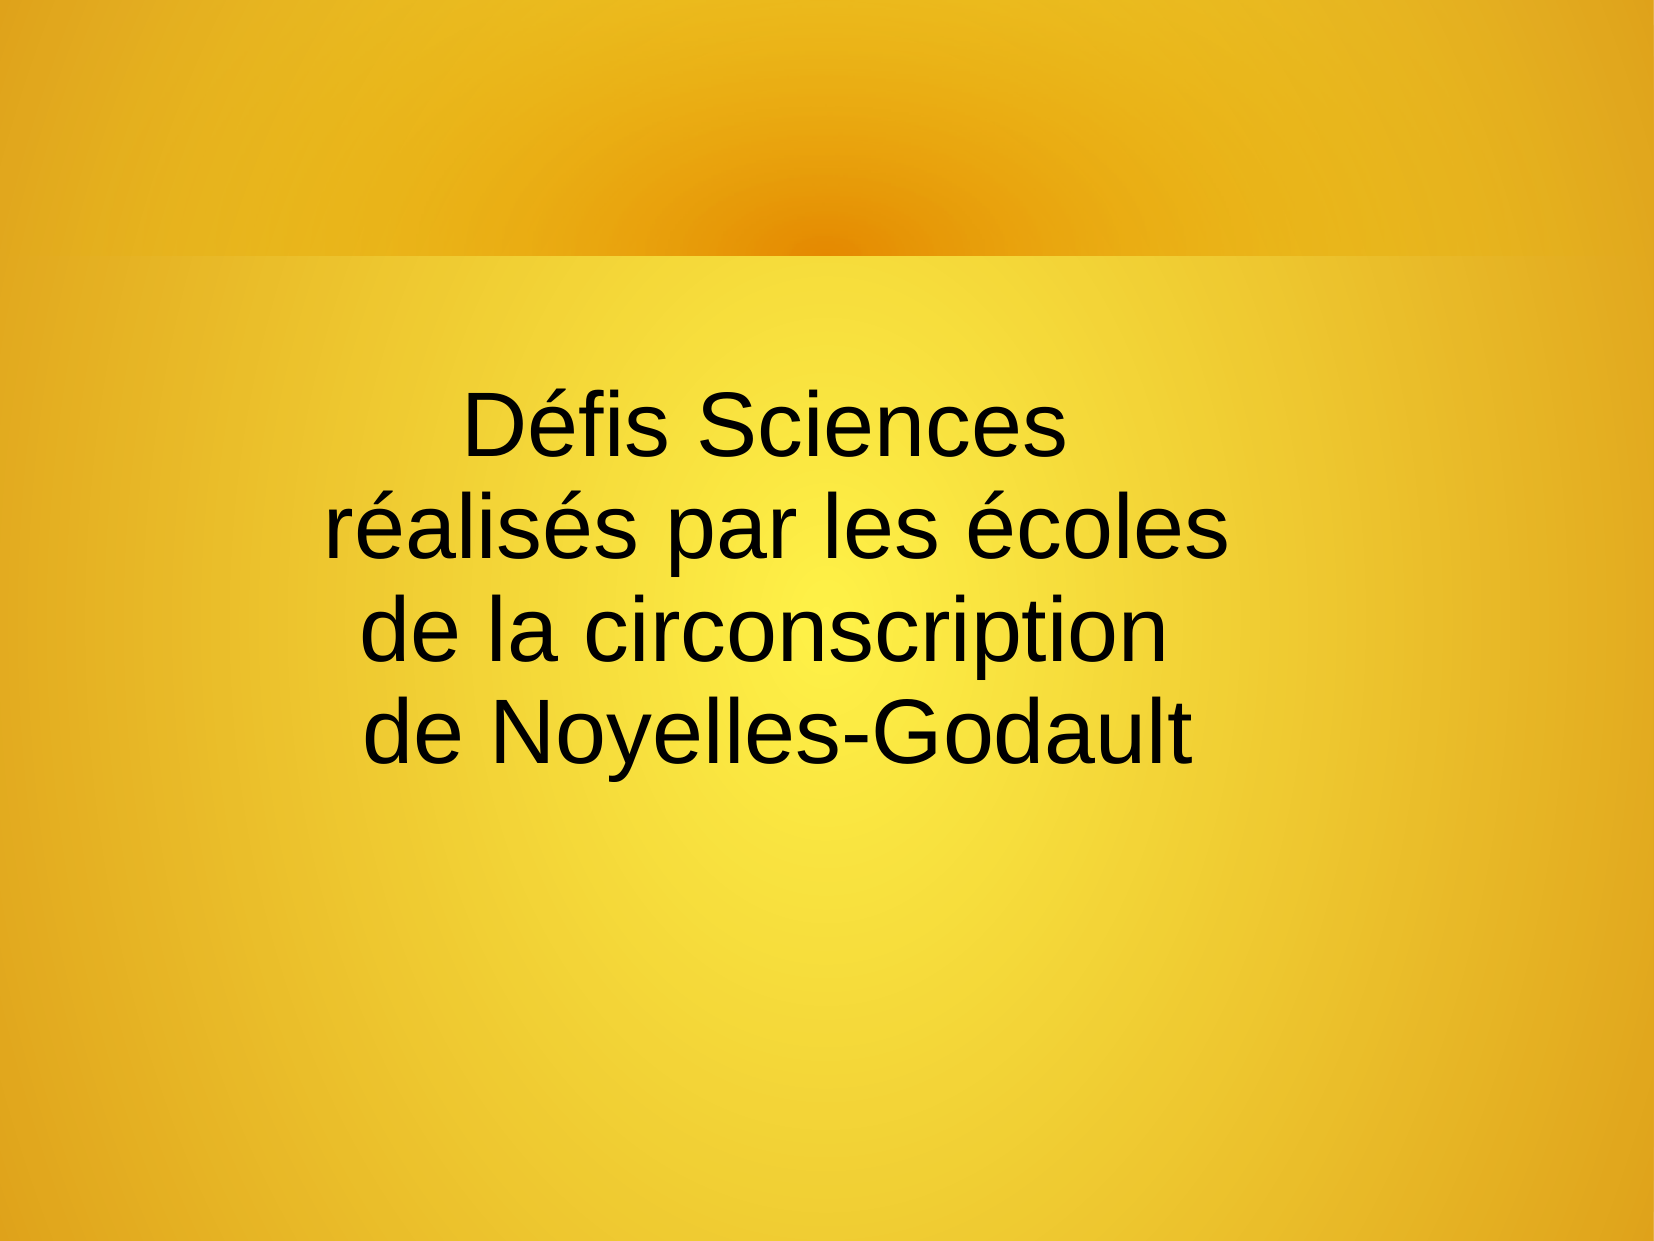

Défis Sciences
réalisés par les écoles de la circonscription
de Noyelles-Godault